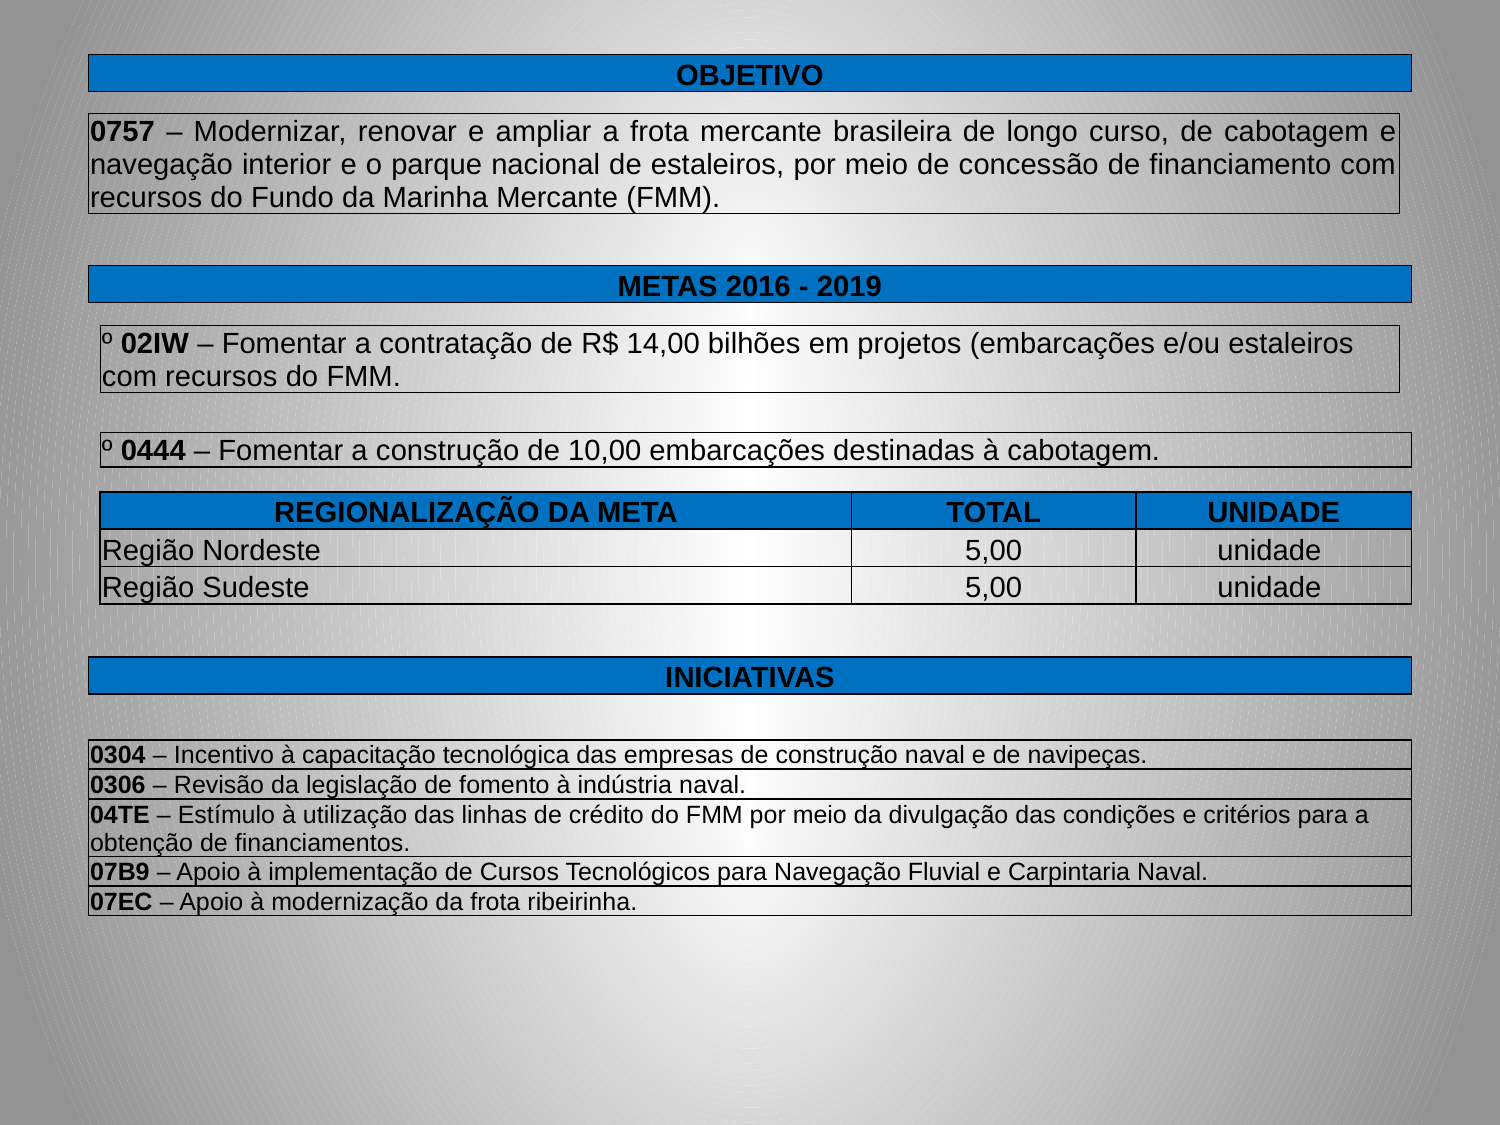

| OBJETIVO |
| --- |
| 0757 – Modernizar, renovar e ampliar a frota mercante brasileira de longo curso, de cabotagem e navegação interior e o parque nacional de estaleiros, por meio de concessão de financiamento com recursos do Fundo da Marinha Mercante (FMM). |
| --- |
| METAS 2016 - 2019 |
| --- |
| º 02IW – Fomentar a contratação de R$ 14,00 bilhões em projetos (embarcações e/ou estaleiros com recursos do FMM. |
| --- |
| º 0444 – Fomentar a construção de 10,00 embarcações destinadas à cabotagem. |
| --- |
| REGIONALIZAÇÃO DA META | TOTAL | UNIDADE |
| --- | --- | --- |
| Região Nordeste | 5,00 | unidade |
| Região Sudeste | 5,00 | unidade |
| INICIATIVAS |
| --- |
| 0304 – Incentivo à capacitação tecnológica das empresas de construção naval e de navipeças. |
| --- |
| 0306 – Revisão da legislação de fomento à indústria naval. |
| 04TE – Estímulo à utilização das linhas de crédito do FMM por meio da divulgação das condições e critérios para a obtenção de financiamentos. |
| 07B9 – Apoio à implementação de Cursos Tecnológicos para Navegação Fluvial e Carpintaria Naval. |
| 07EC – Apoio à modernização da frota ribeirinha. |